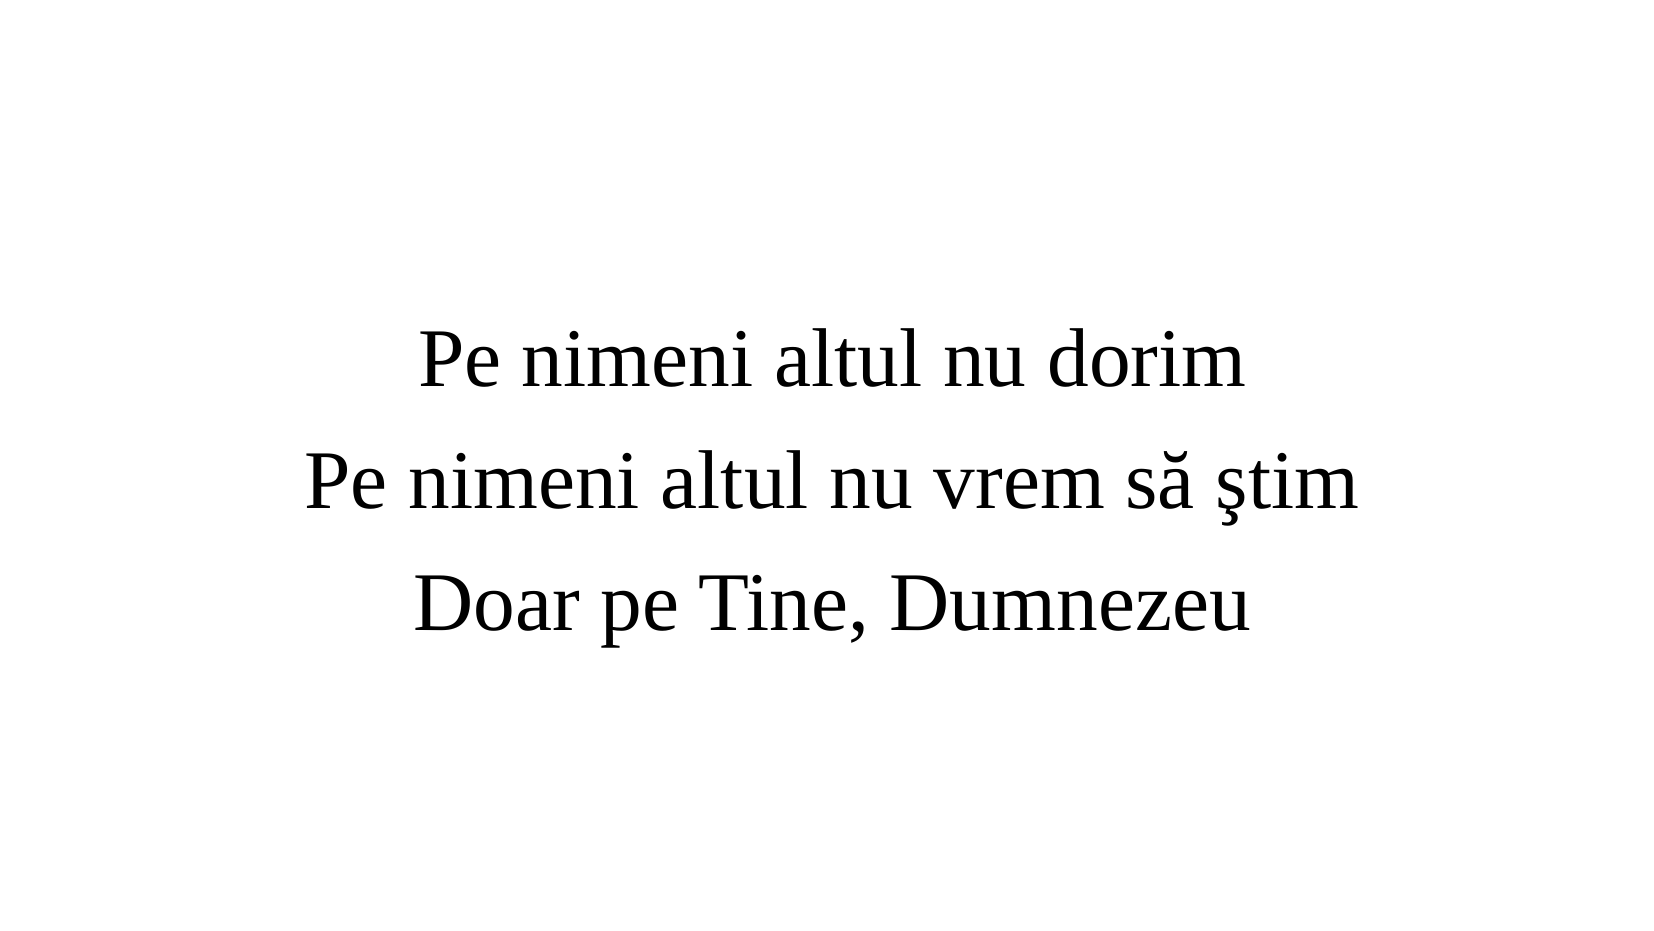

# Pe nimeni altul nu dorim
Pe nimeni altul nu vrem să ştim
Doar pe Tine, Dumnezeu